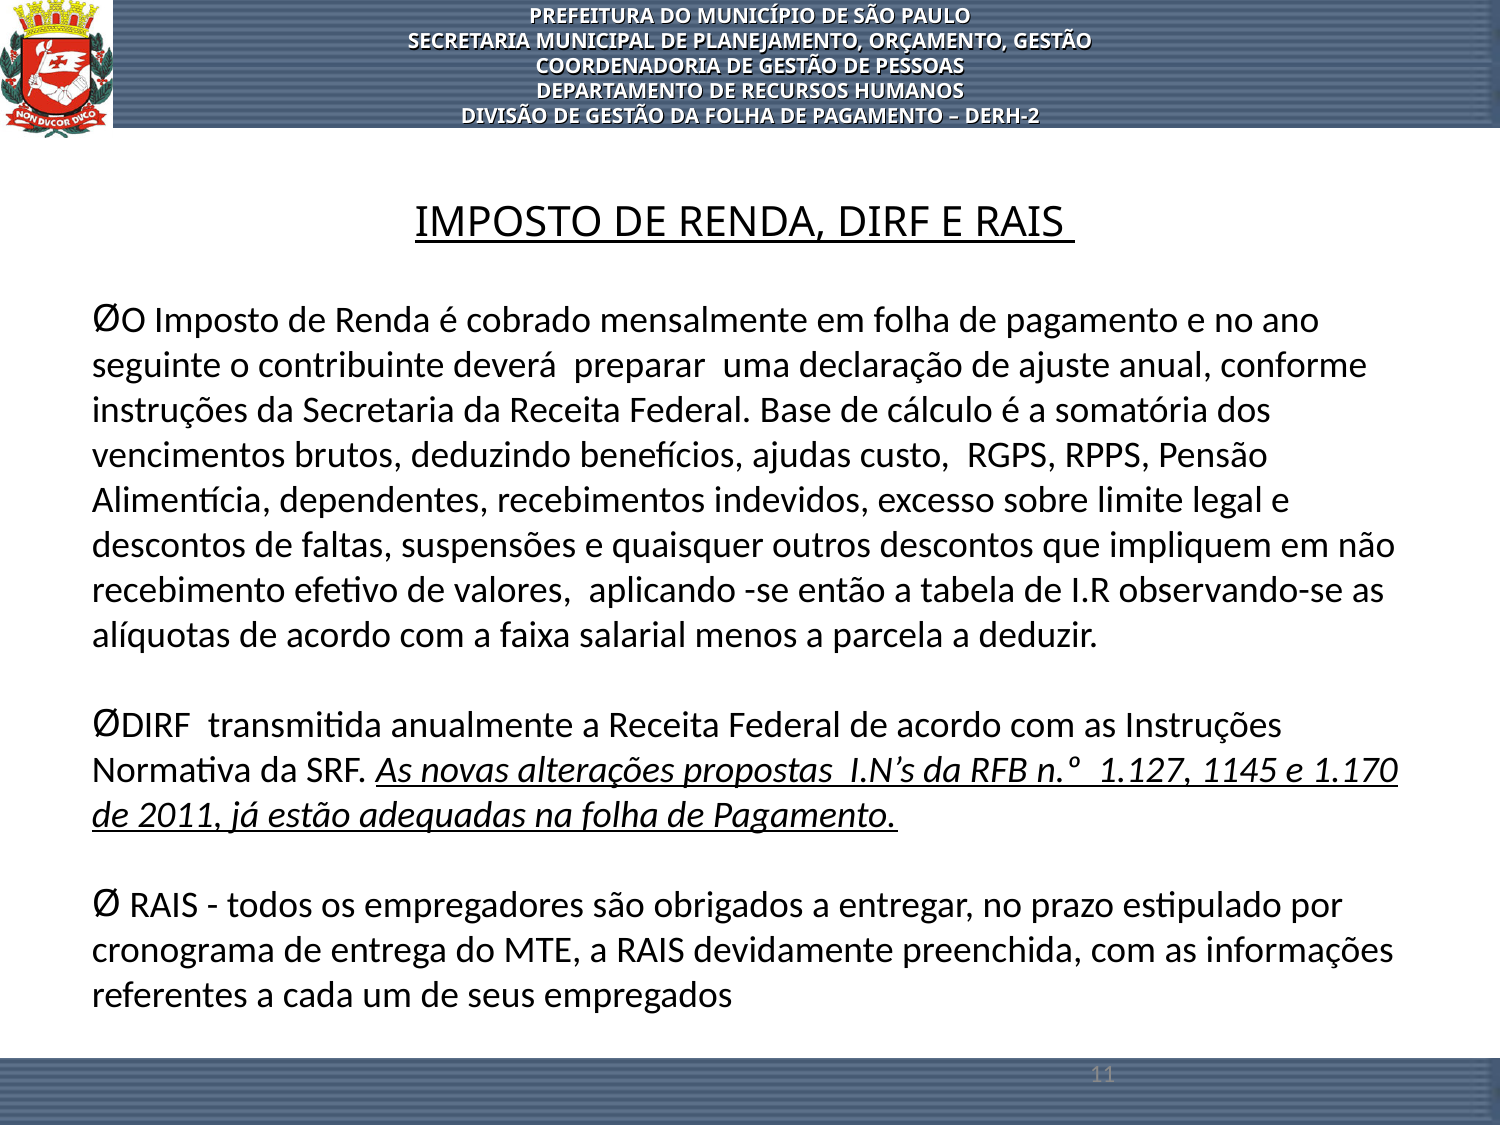

PREFEITURA DO MUNICÍPIO DE SÃO PAULO
SECRETARIA MUNICIPAL DE PLANEJAMENTO, ORÇAMENTO, GESTÃO
COORDENADORIA DE GESTÃO DE PESSOAS
DEPARTAMENTO DE RECURSOS HUMANOS
DIVISÃO DE GESTÃO DA FOLHA DE PAGAMENTO – DERH-2
IMPOSTO DE RENDA, DIRF E RAIS
O Imposto de Renda é cobrado mensalmente em folha de pagamento e no ano seguinte o contribuinte deverá preparar uma declaração de ajuste anual, conforme instruções da Secretaria da Receita Federal. Base de cálculo é a somatória dos vencimentos brutos, deduzindo benefícios, ajudas custo, RGPS, RPPS, Pensão Alimentícia, dependentes, recebimentos indevidos, excesso sobre limite legal e descontos de faltas, suspensões e quaisquer outros descontos que impliquem em não recebimento efetivo de valores, aplicando -se então a tabela de I.R observando-se as alíquotas de acordo com a faixa salarial menos a parcela a deduzir.
DIRF transmitida anualmente a Receita Federal de acordo com as Instruções Normativa da SRF. As novas alterações propostas I.N’s da RFB n.º 1.127, 1145 e 1.170 de 2011, já estão adequadas na folha de Pagamento.
 RAIS - todos os empregadores são obrigados a entregar, no prazo estipulado por cronograma de entrega do MTE, a RAIS devidamente preenchida, com as informações referentes a cada um de seus empregados